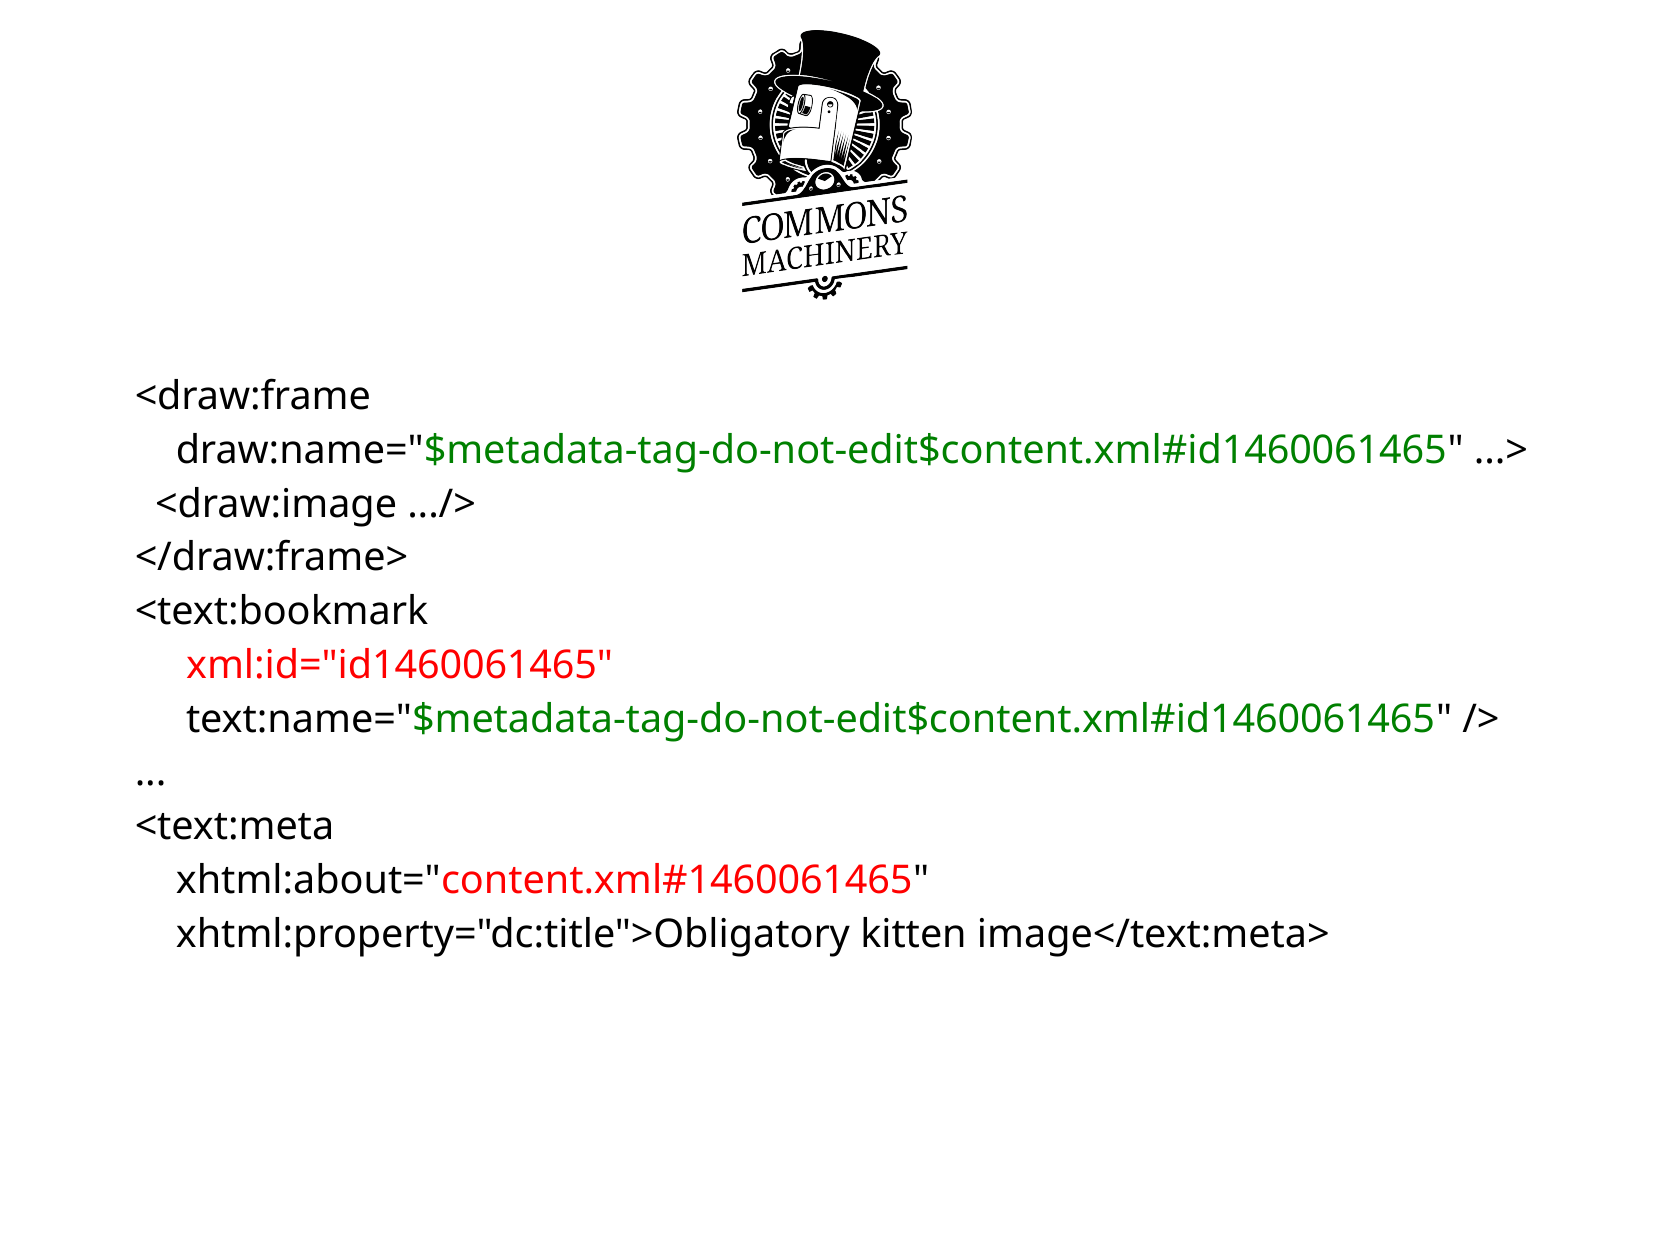

#
<draw:frame
 draw:name="$metadata-tag-do-not-edit$content.xml#id1460061465" ...>
 <draw:image .../>
</draw:frame>
<text:bookmark
 xml:id="id1460061465"
 text:name="$metadata-tag-do-not-edit$content.xml#id1460061465" />
...
<text:meta
 xhtml:about="content.xml#1460061465"
 xhtml:property="dc:title">Obligatory kitten image</text:meta>